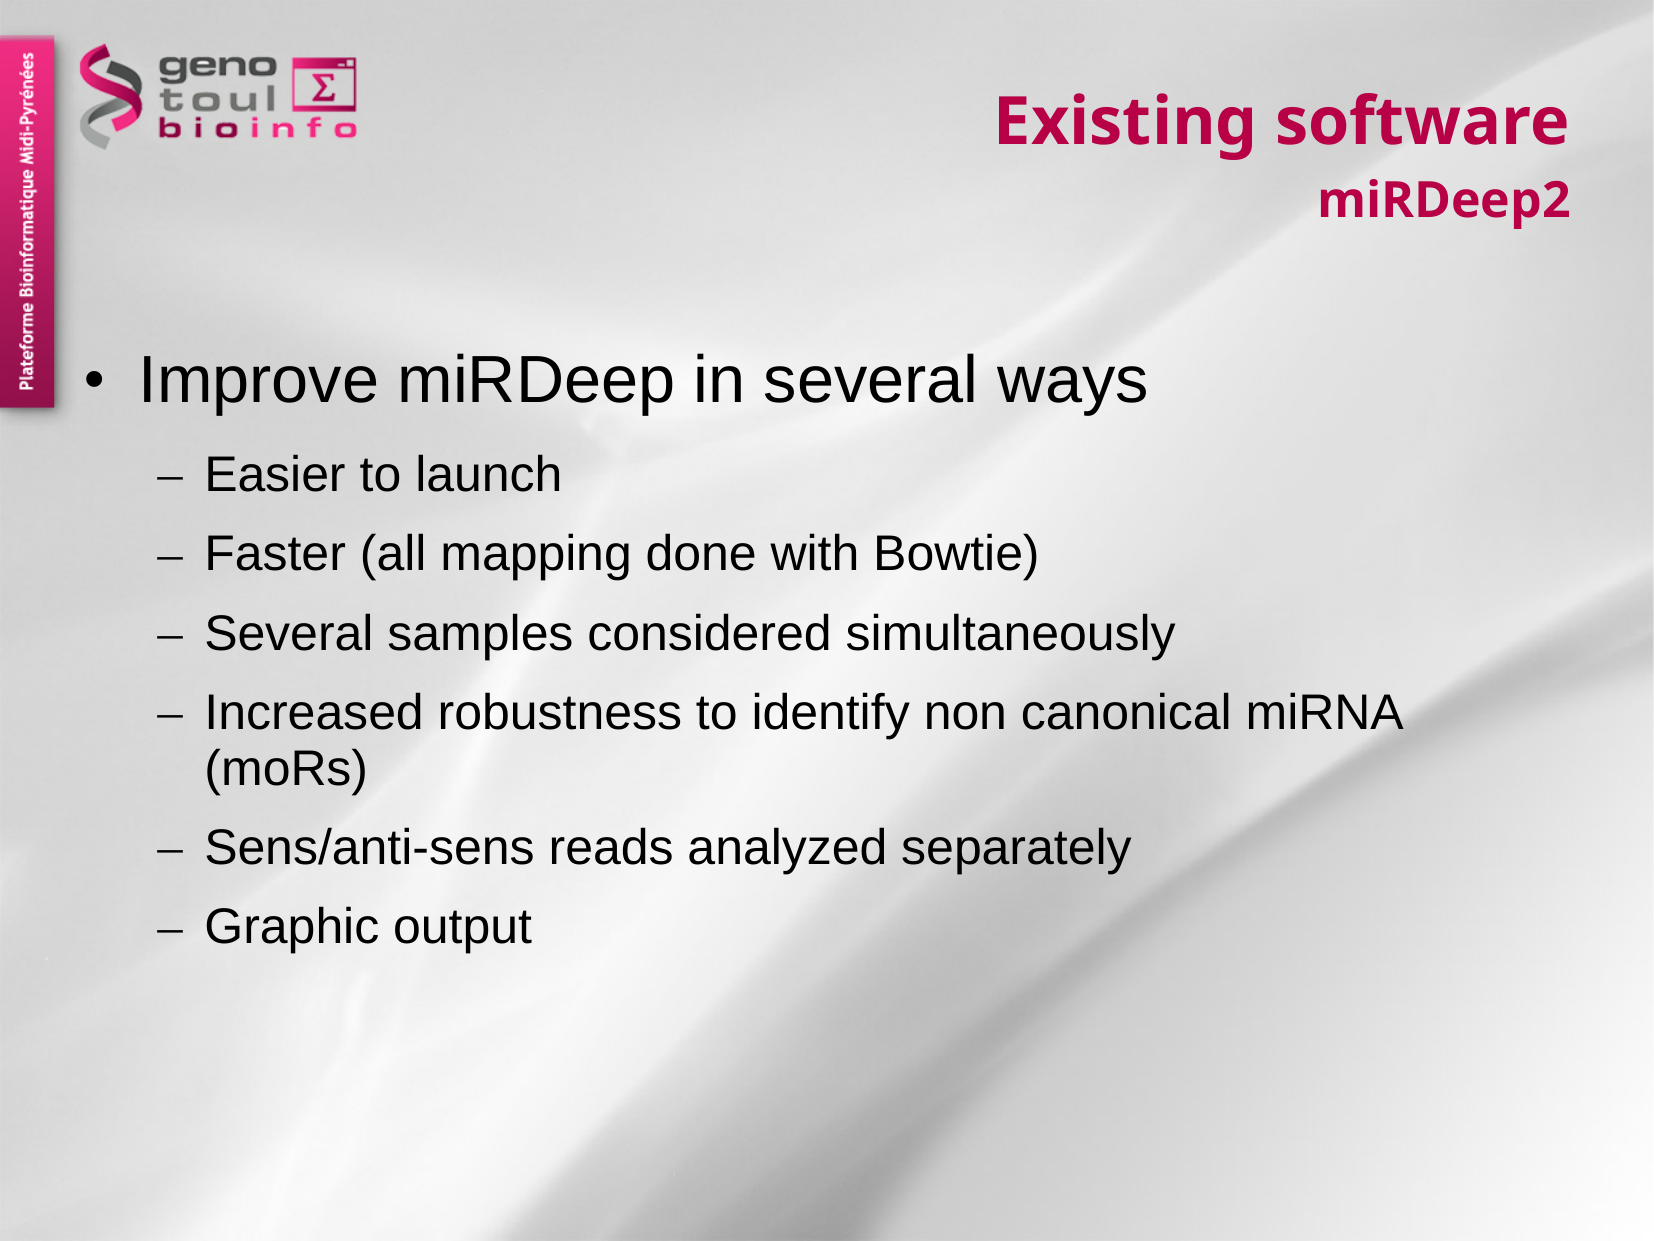

# Existing software miRDeep2
Improve miRDeep in several ways
Easier to launch
Faster (all mapping done with Bowtie)
Several samples considered simultaneously
Increased robustness to identify non canonical miRNA (moRs)
Sens/anti-sens reads analyzed separately
Graphic output